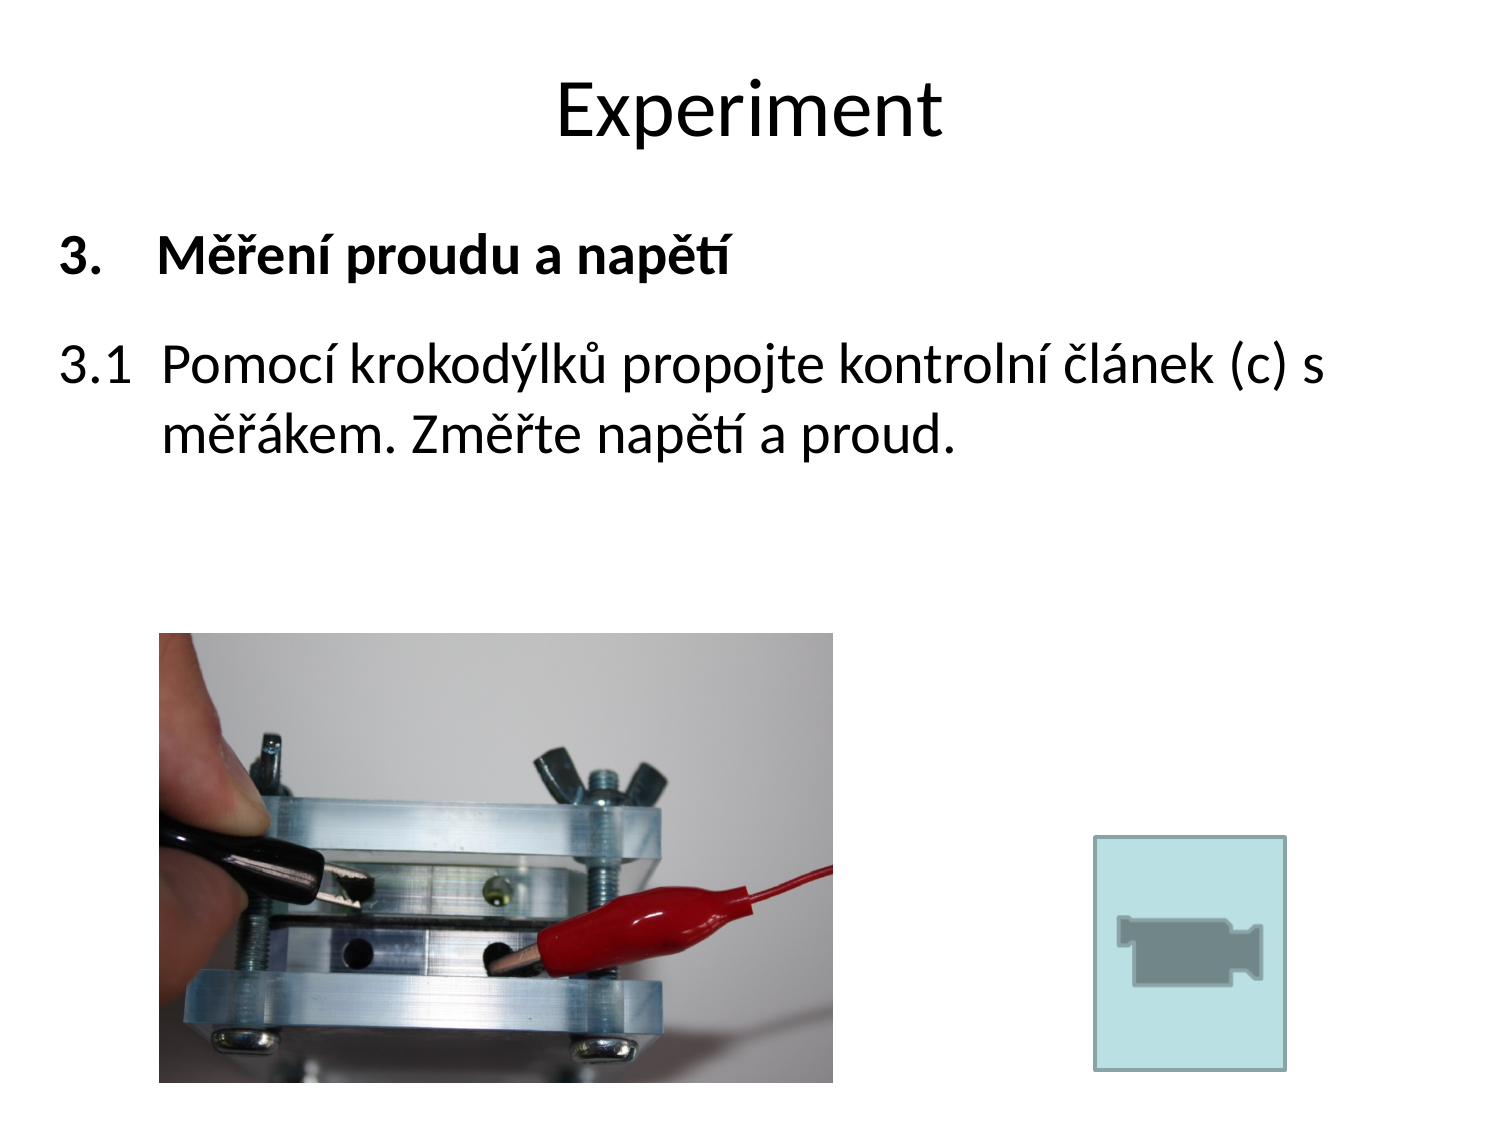

# Experiment
3. Měření proudu a napětí
3.1	Pomocí krokodýlků propojte kontrolní článek (c) s měřákem. Změřte napětí a proud.